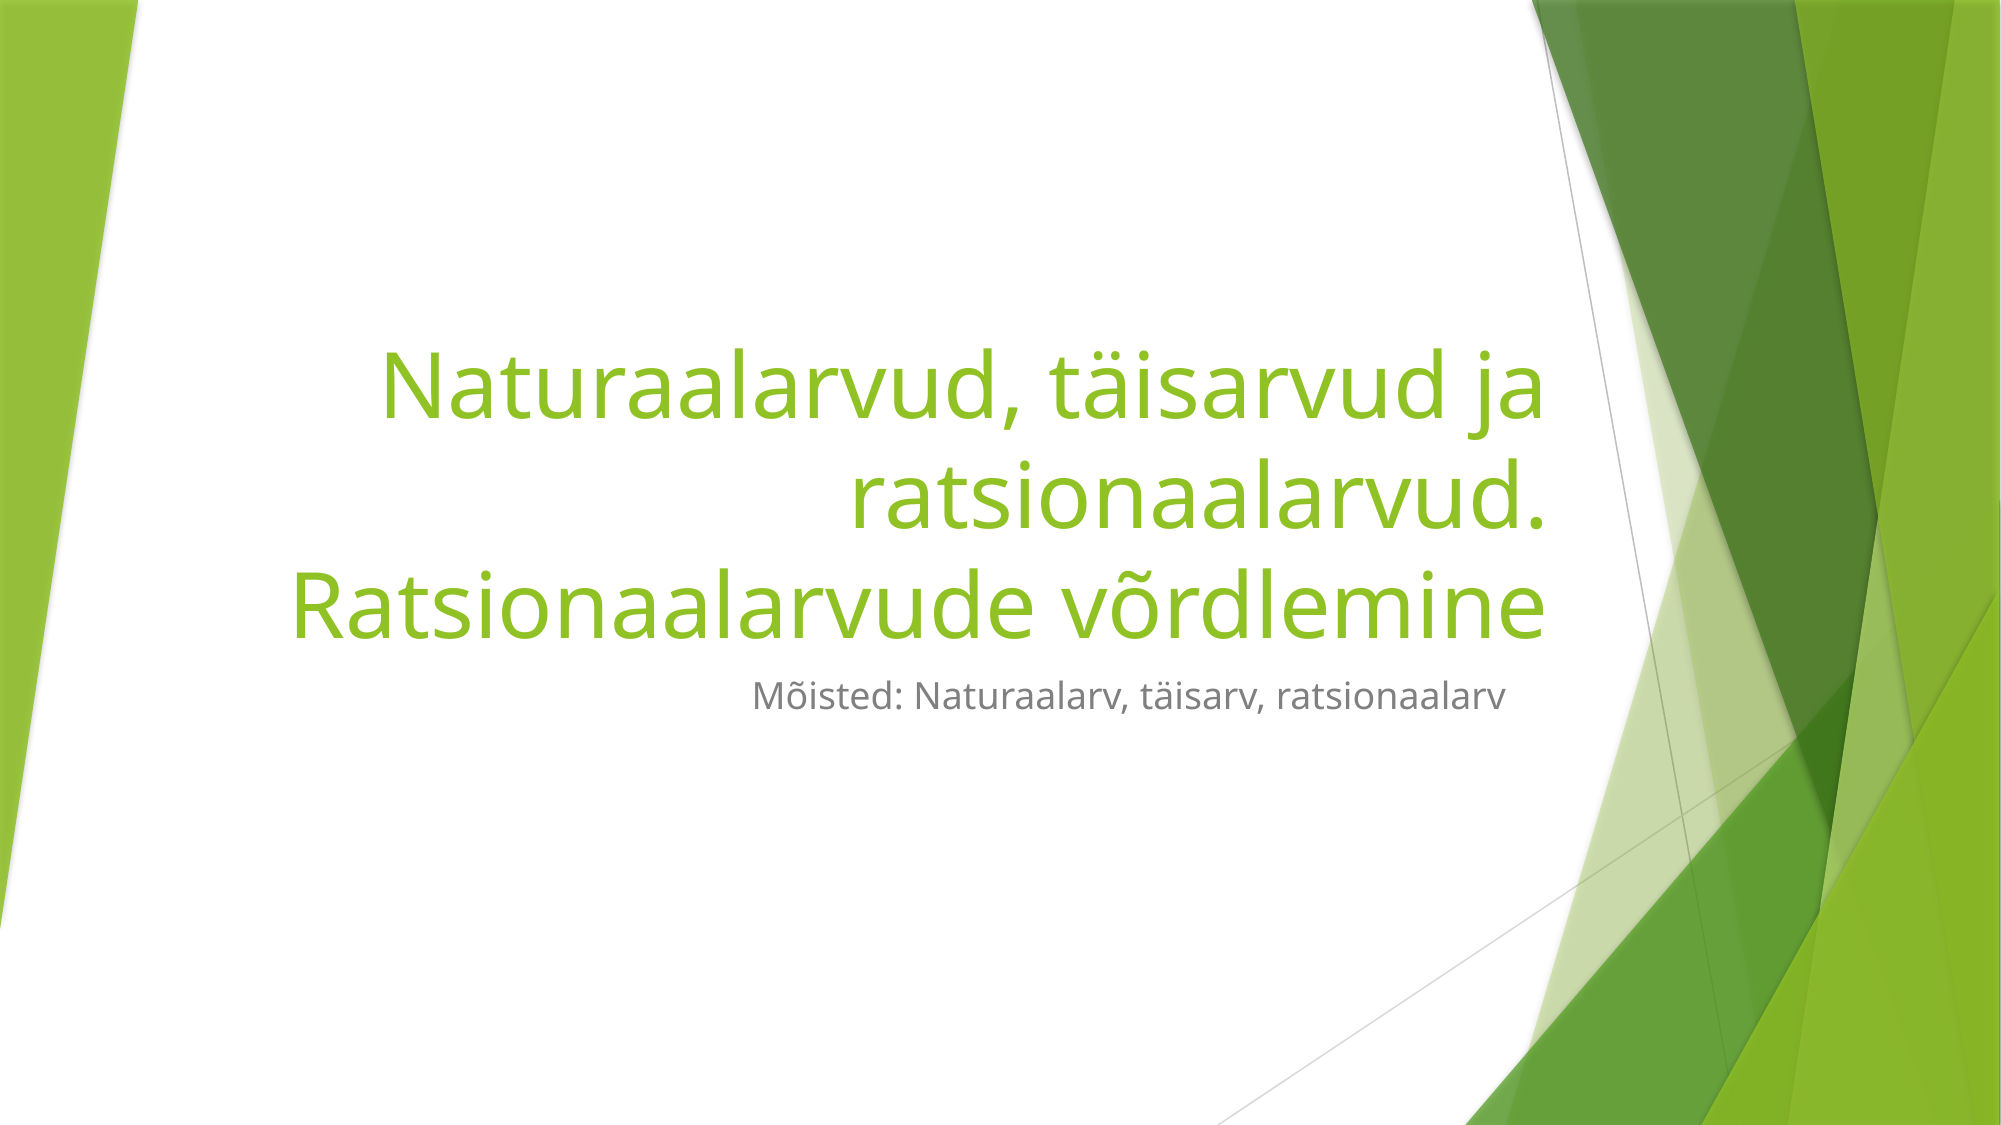

# Naturaalarvud, täisarvud ja ratsionaalarvud. Ratsionaalarvude võrdlemine
Mõisted: Naturaalarv, täisarv, ratsionaalarv